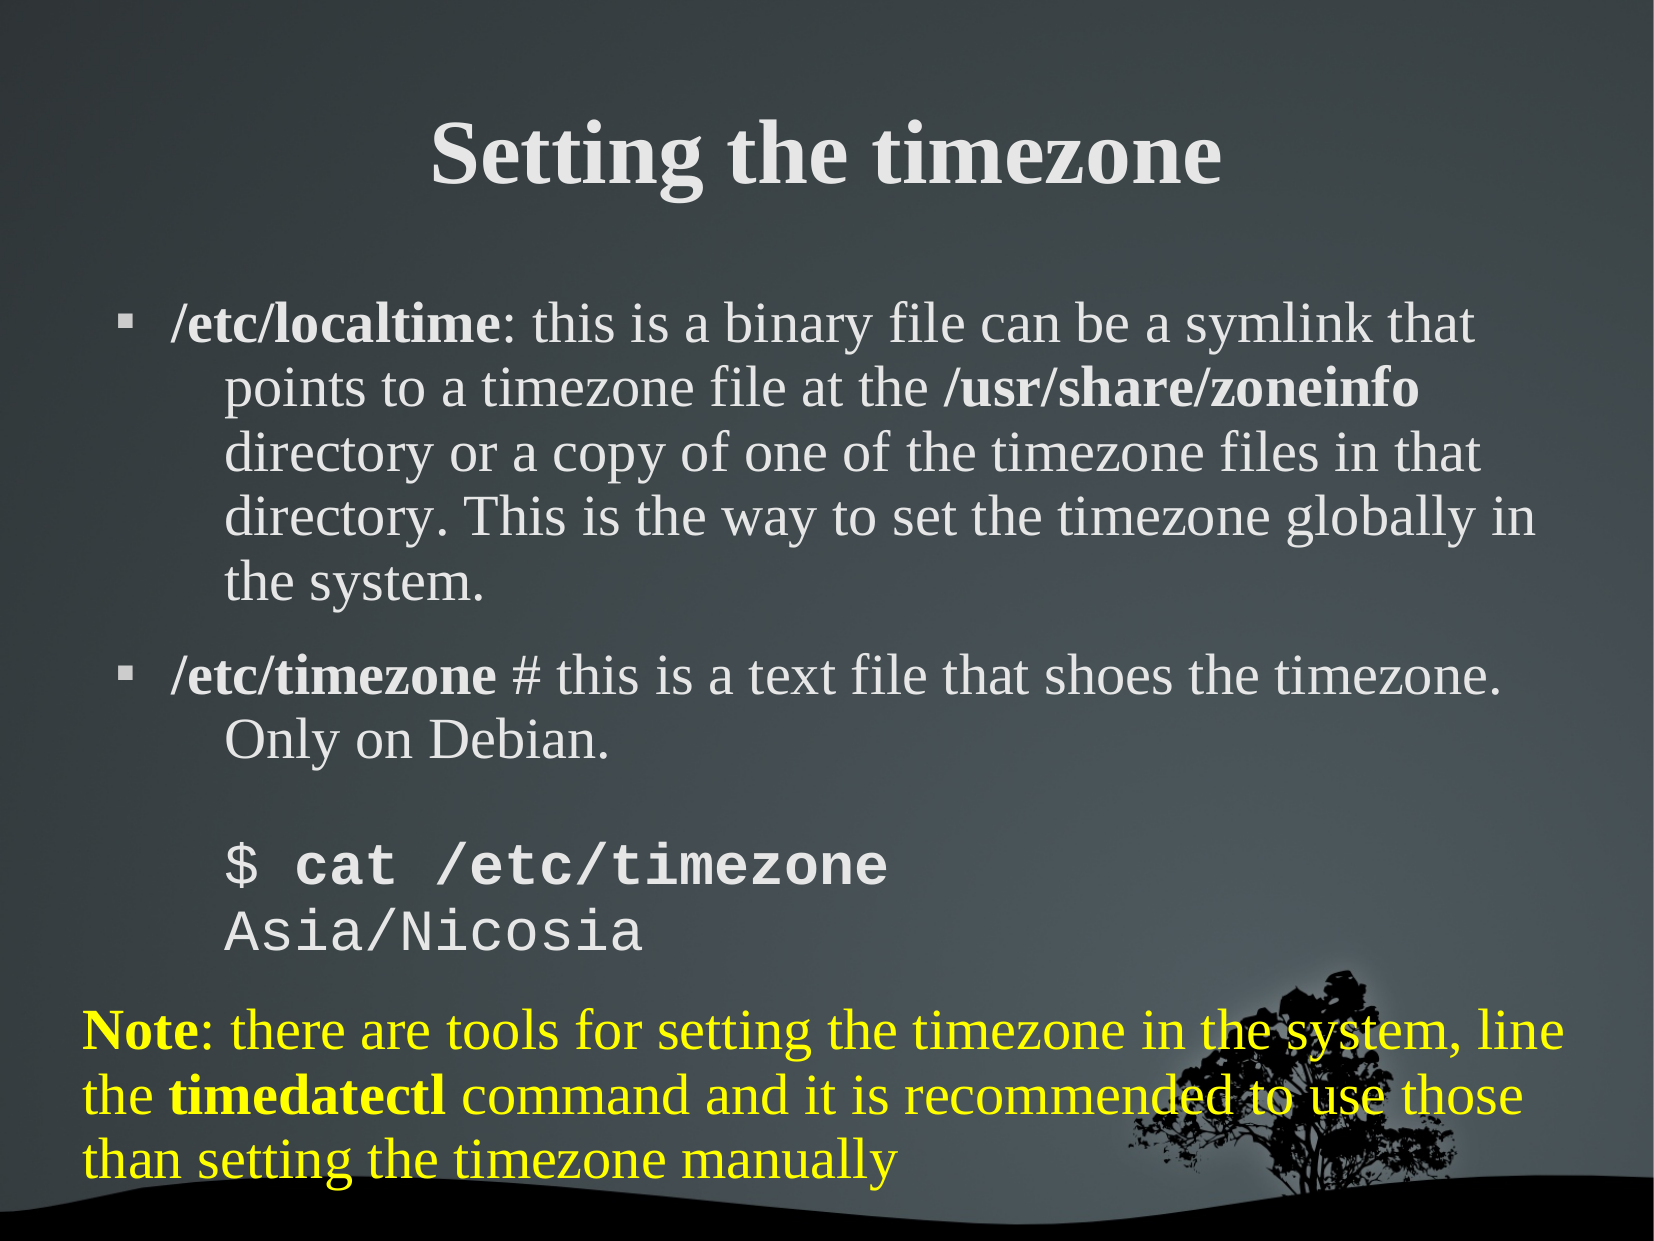

# Setting the timezone
/etc/localtime: this is a binary file can be a symlink that points to a timezone file at the /usr/share/zoneinfo directory or a copy of one of the timezone files in that directory. This is the way to set the timezone globally in the system.
/etc/timezone # this is a text file that shoes the timezone. Only on Debian.
$ cat /etc/timezone
Asia/Nicosia
Note: there are tools for setting the timezone in the system, line the timedatectl command and it is recommended to use those than setting the timezone manually